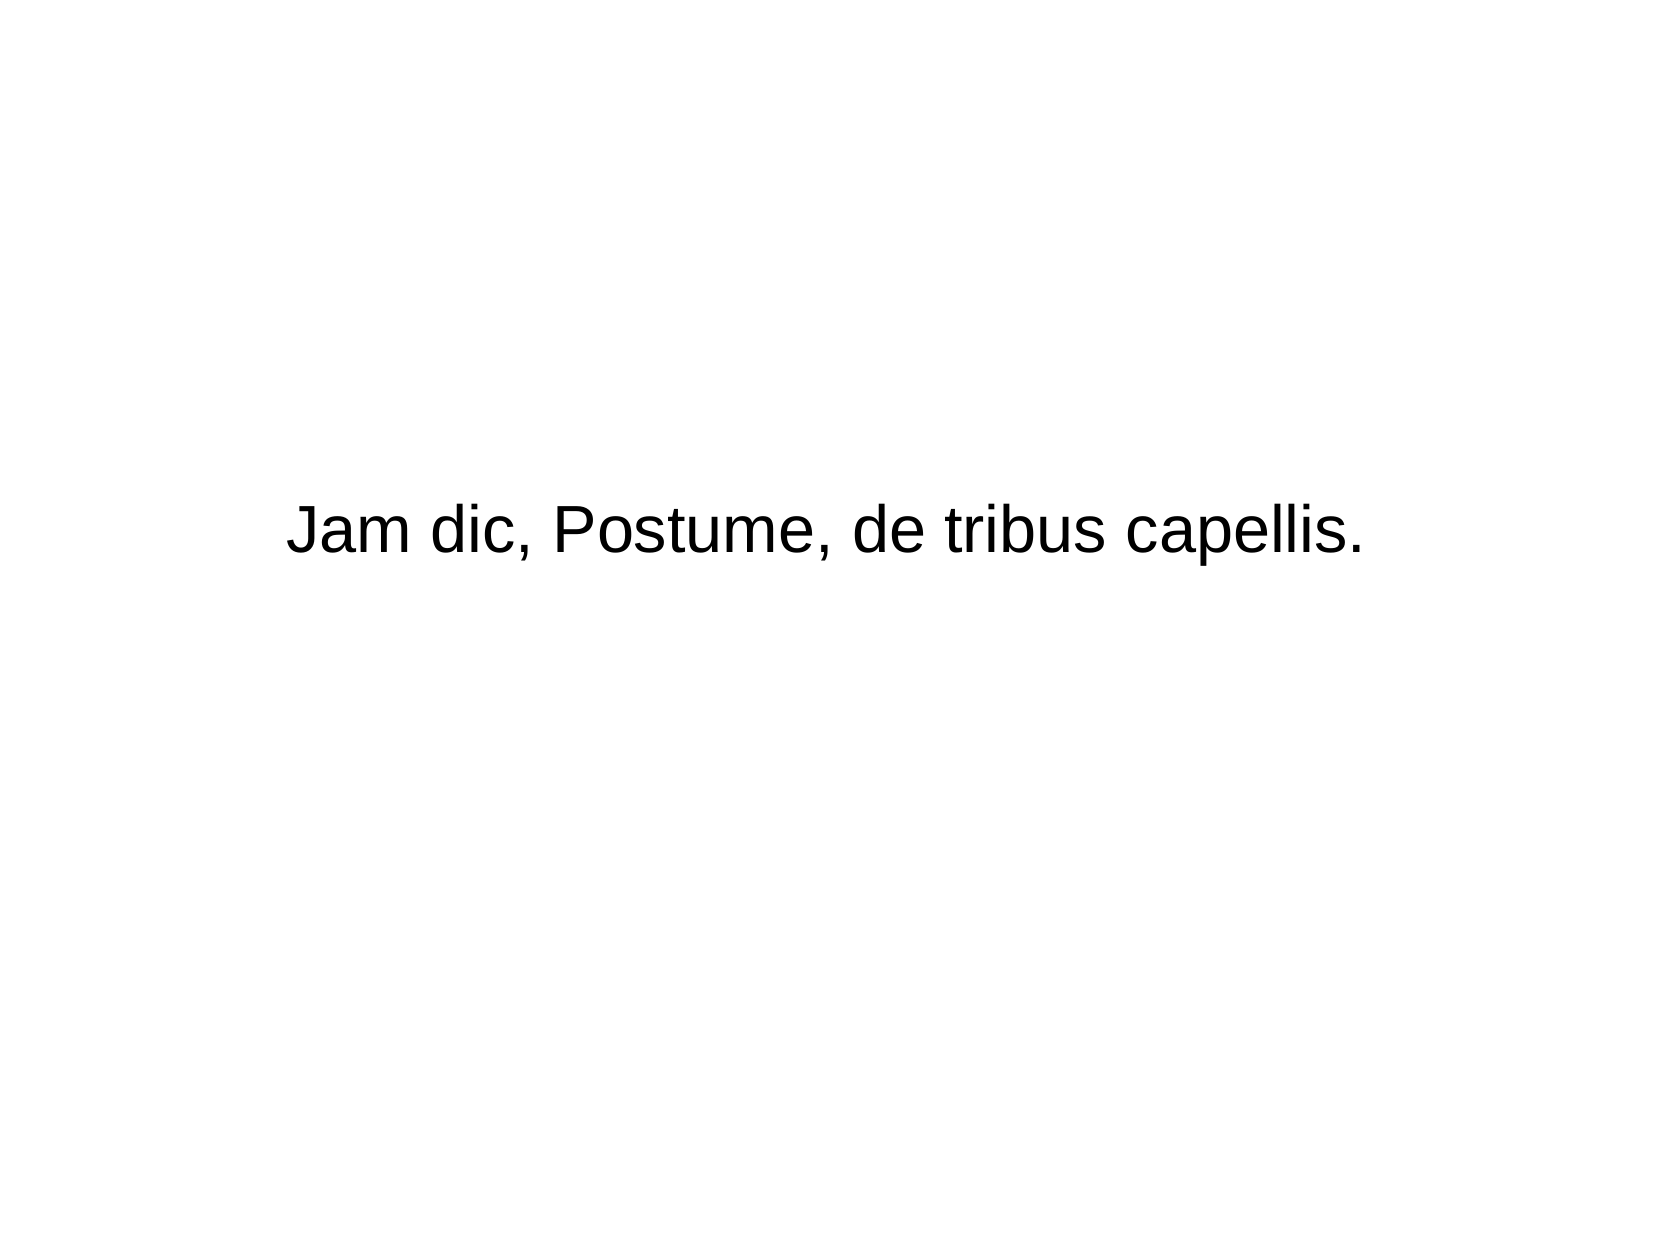

# Jam dic, Postume, de tribus capellis.